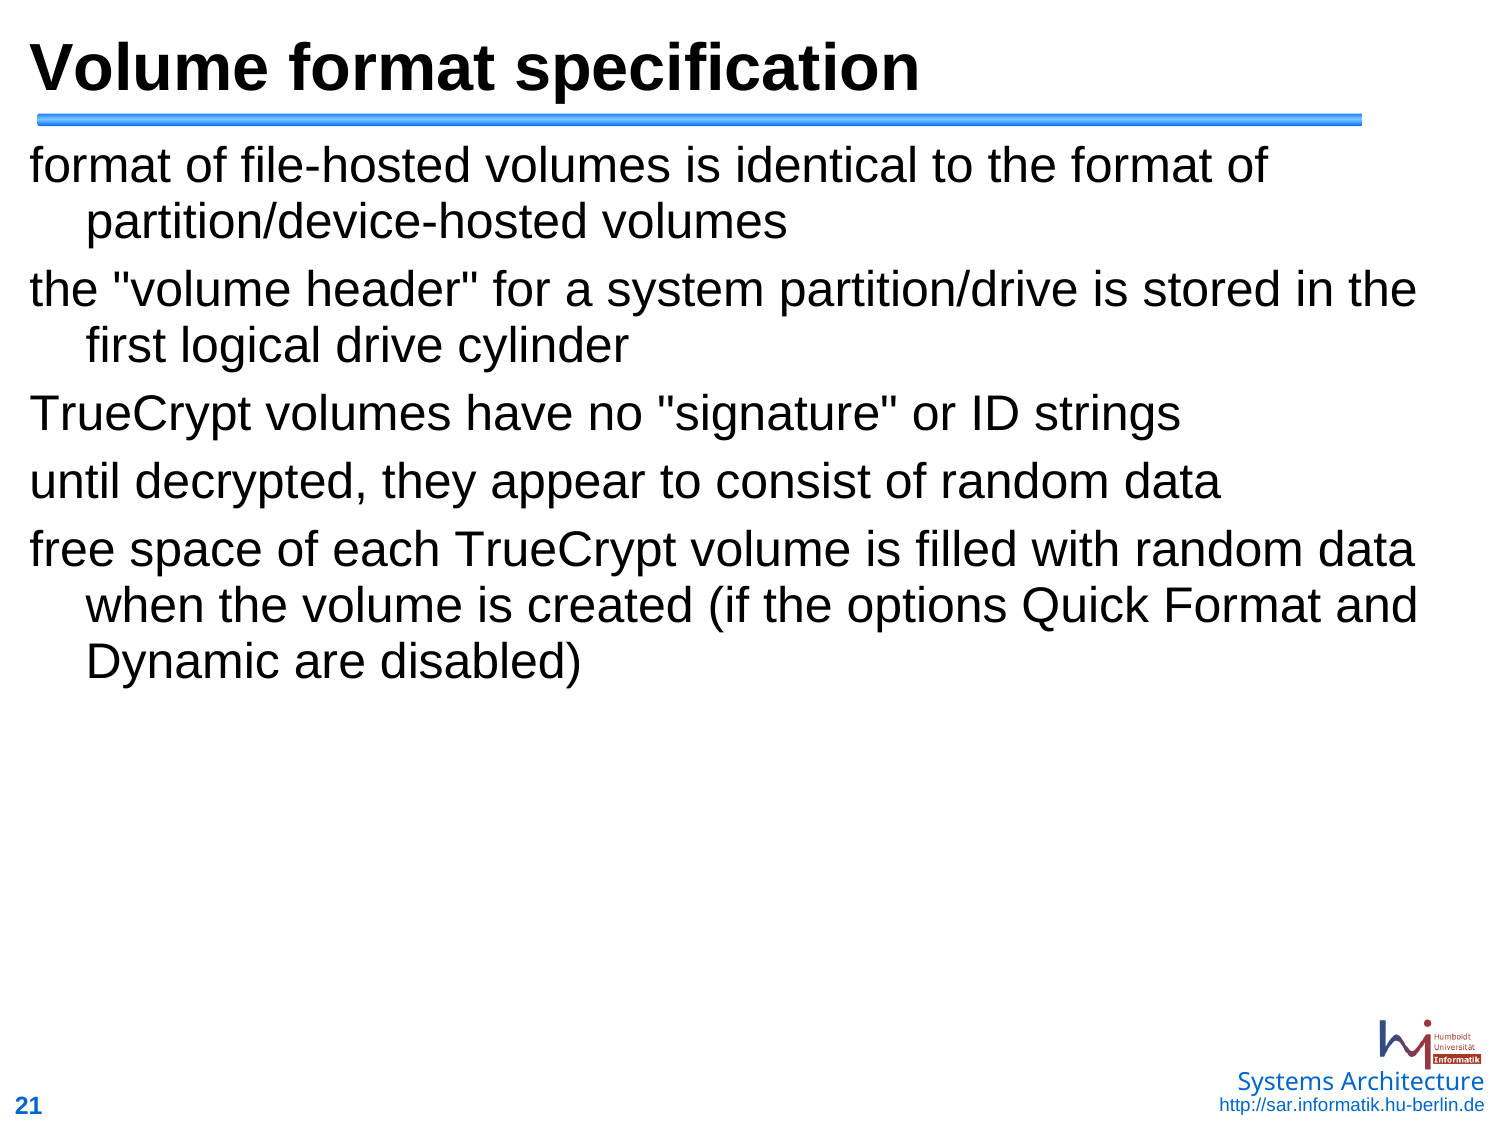

# Volume format specification
format of file-hosted volumes is identical to the format of partition/device-hosted volumes
the "volume header" for a system partition/drive is stored in the first logical drive cylinder
TrueCrypt volumes have no "signature" or ID strings
until decrypted, they appear to consist of random data
free space of each TrueCrypt volume is filled with random data when the volume is created (if the options Quick Format and Dynamic are disabled)